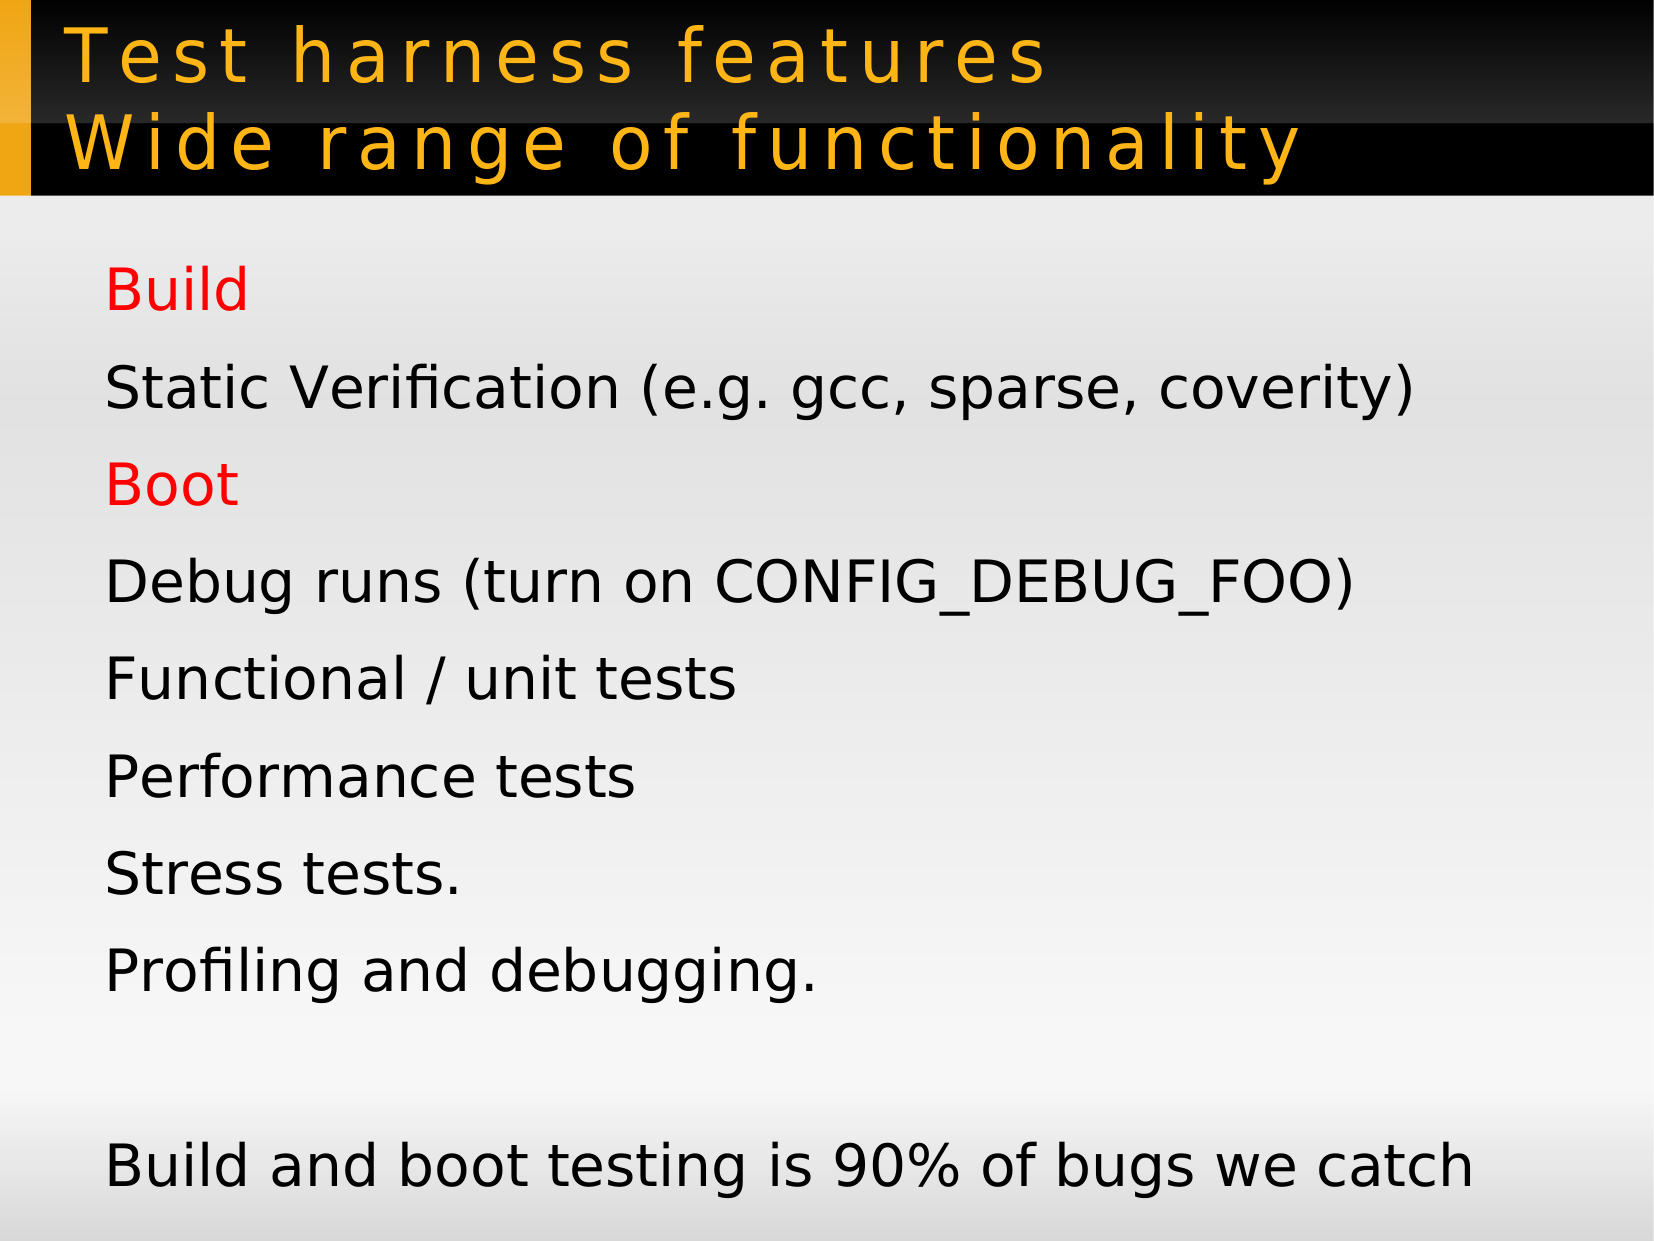

# Test harness features Wide range of functionality
Build
Static Verification (e.g. gcc, sparse, coverity)
Boot
Debug runs (turn on CONFIG_DEBUG_FOO)
Functional / unit tests
Performance tests
Stress tests.
Profiling and debugging.
Build and boot testing is 90% of bugs we catch